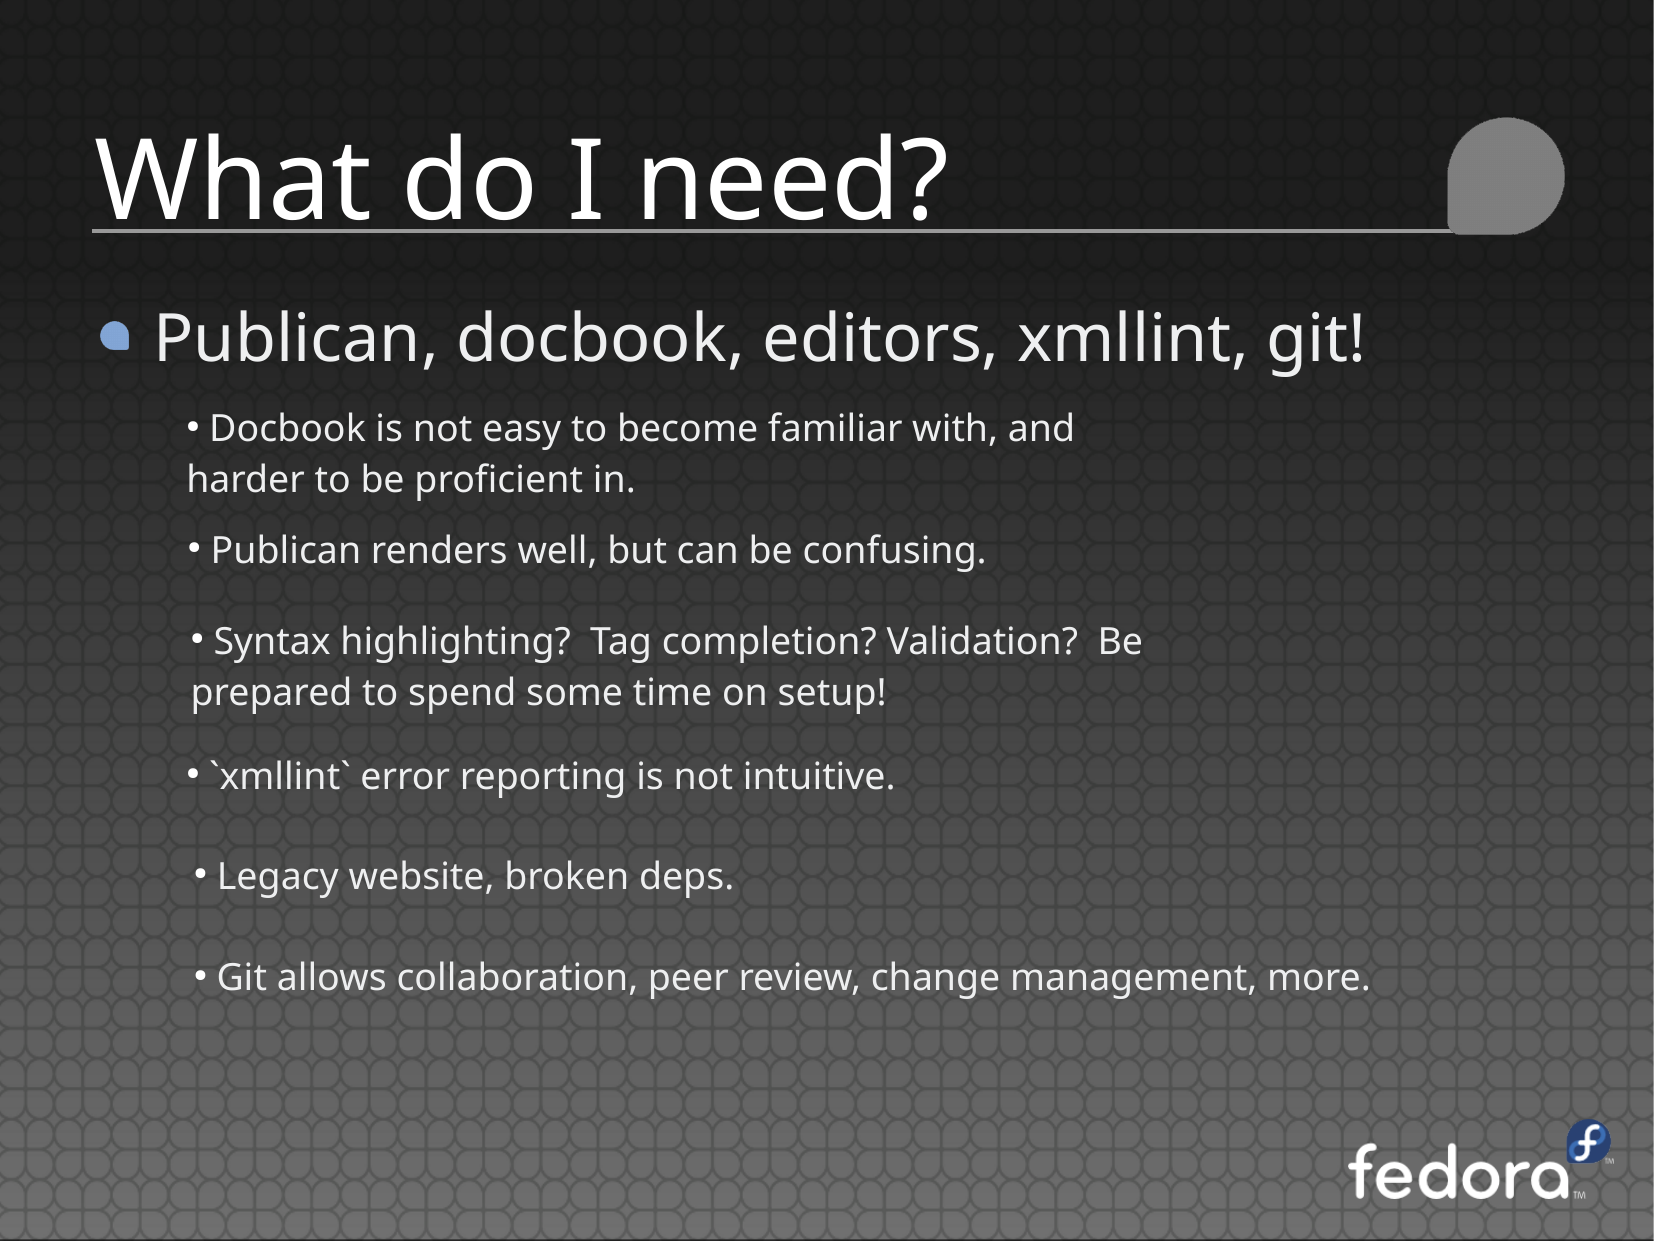

What do I need?
# Publican, docbook, editors, xmllint, git!
 Docbook is not easy to become familiar with, and harder to be proficient in.
 Publican renders well, but can be confusing.
 Syntax highlighting? Tag completion? Validation? Be prepared to spend some time on setup!
 `xmllint` error reporting is not intuitive.
 Legacy website, broken deps.
 Git allows collaboration, peer review, change management, more.